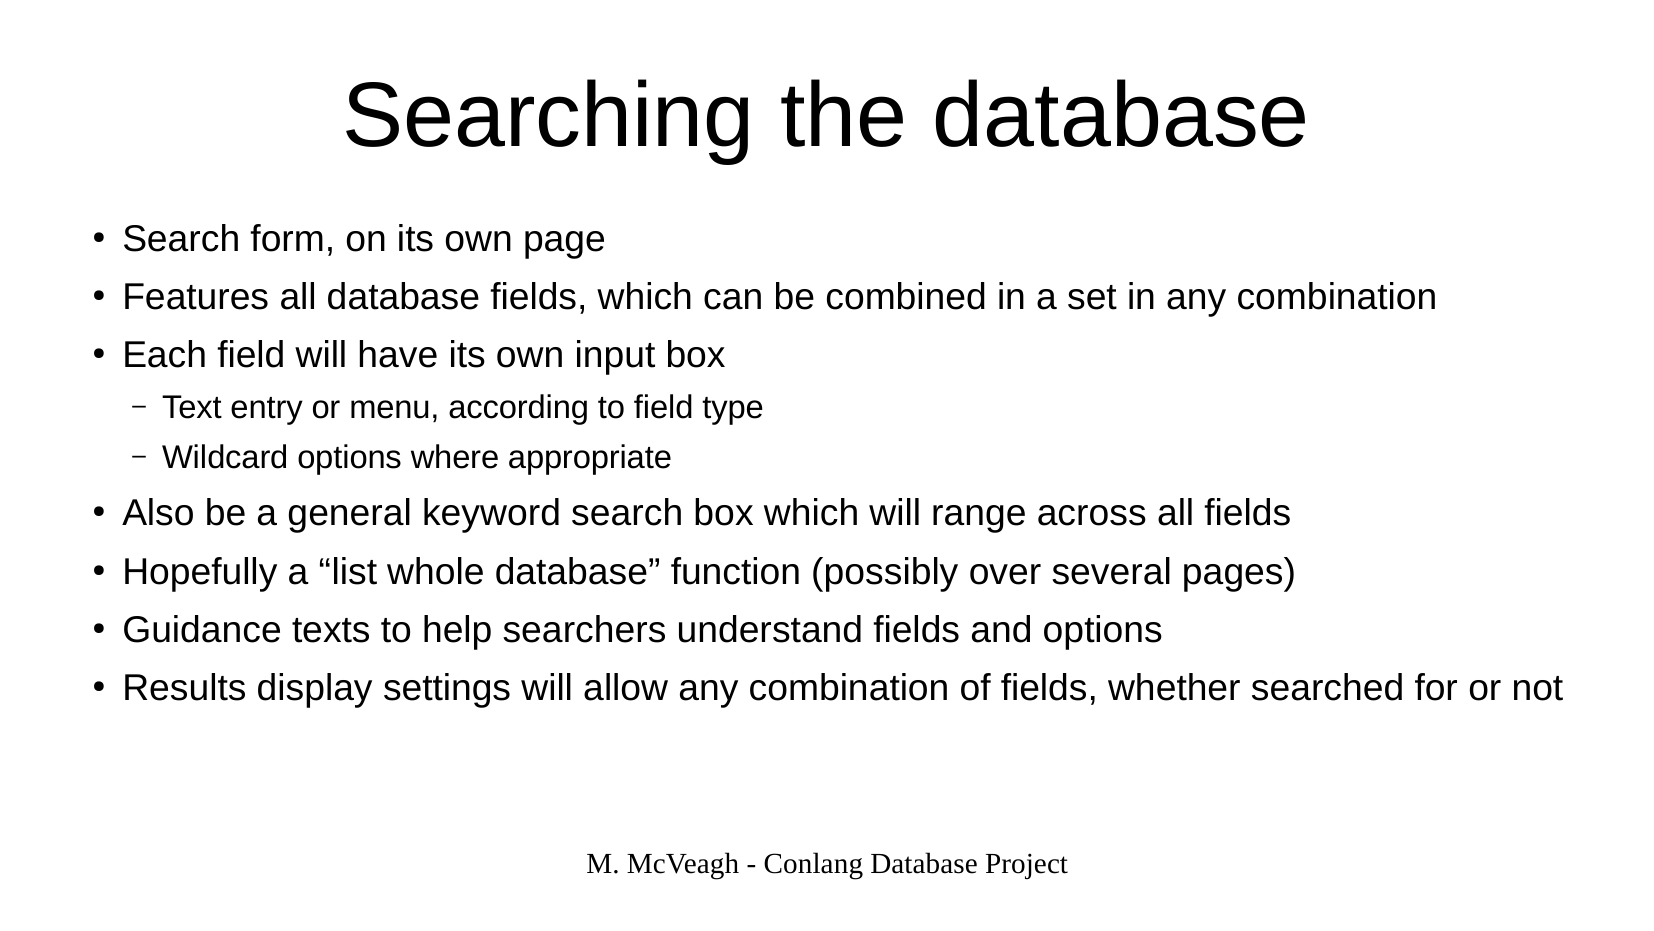

# Searching the database
Search form, on its own page
Features all database fields, which can be combined in a set in any combination
Each field will have its own input box
Text entry or menu, according to field type
Wildcard options where appropriate
Also be a general keyword search box which will range across all fields
Hopefully a “list whole database” function (possibly over several pages)
Guidance texts to help searchers understand fields and options
Results display settings will allow any combination of fields, whether searched for or not
M. McVeagh - Conlang Database Project